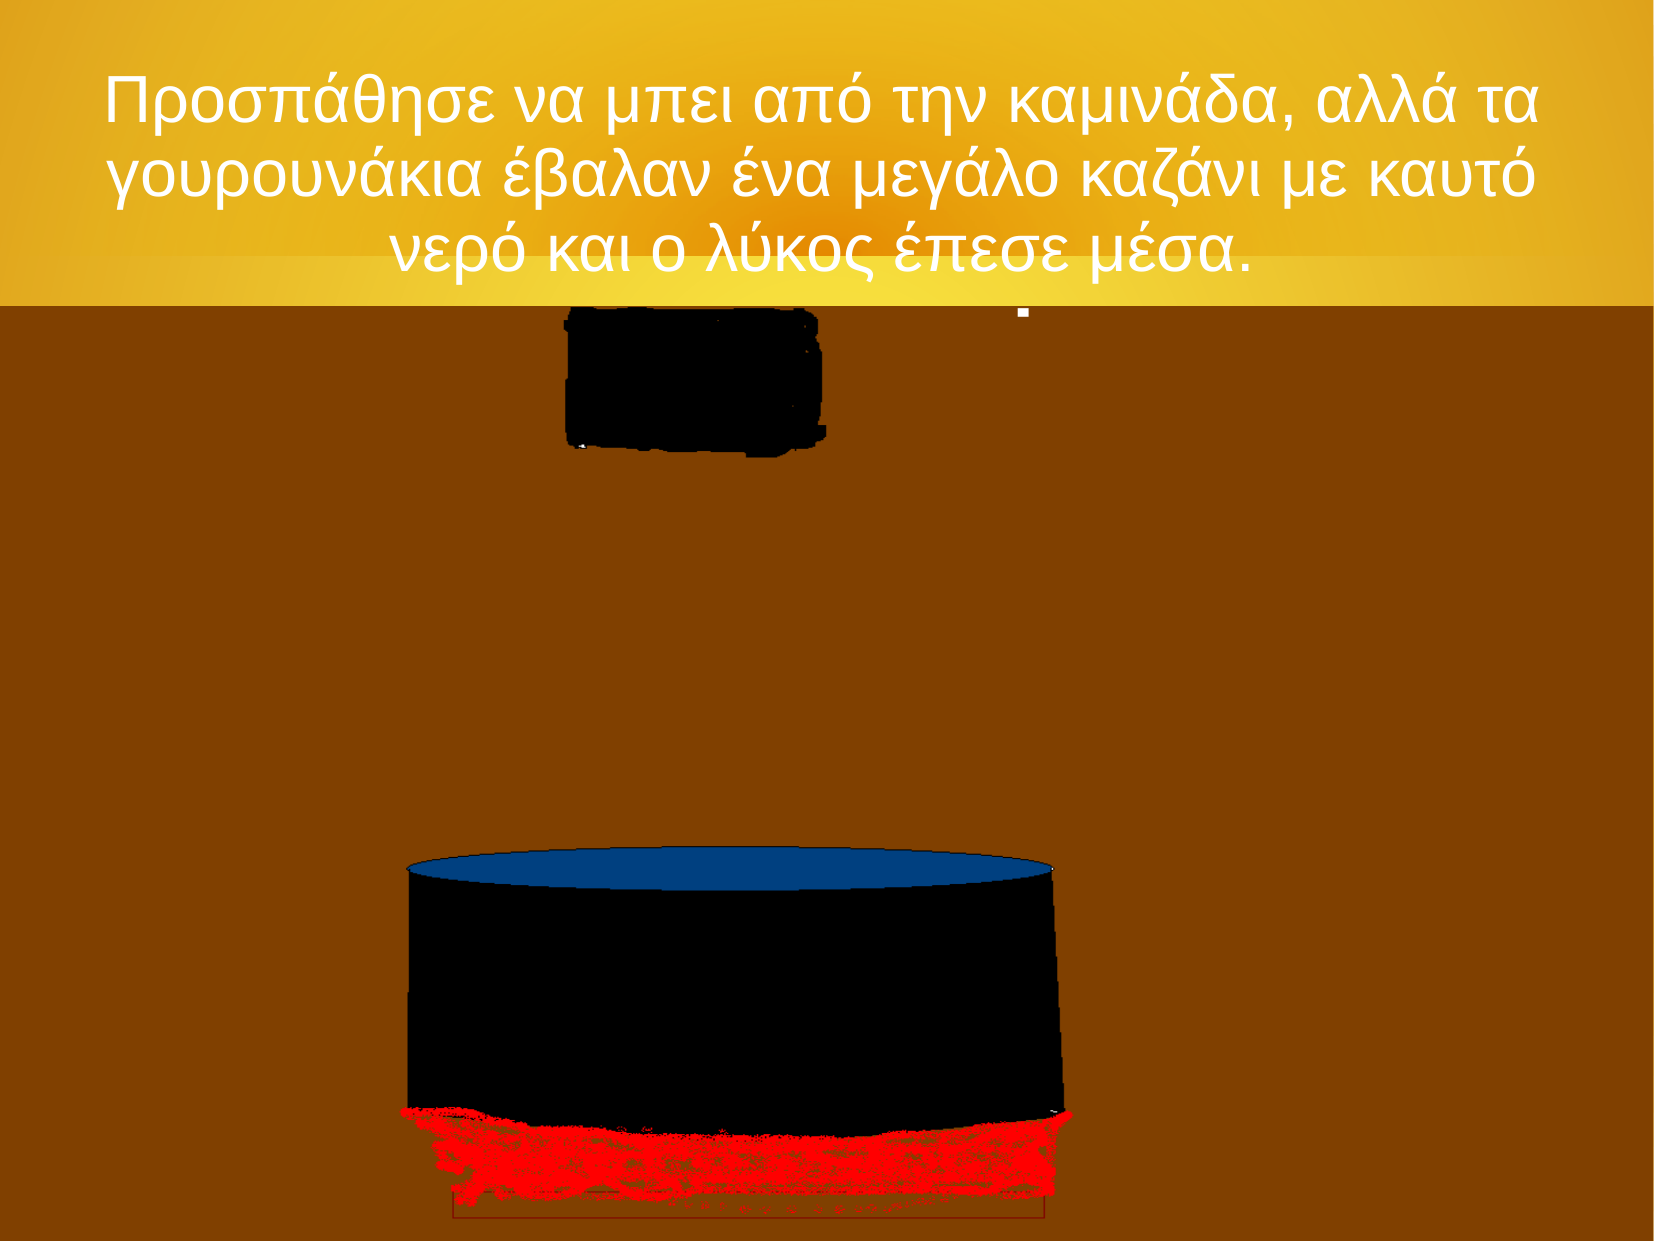

# Προσπάθησε να μπει από την καμινάδα, αλλά τα γουρουνάκια έβαλαν ένα μεγάλο καζάνι με καυτό νερό και ο λύκος έπεσε μέσα.